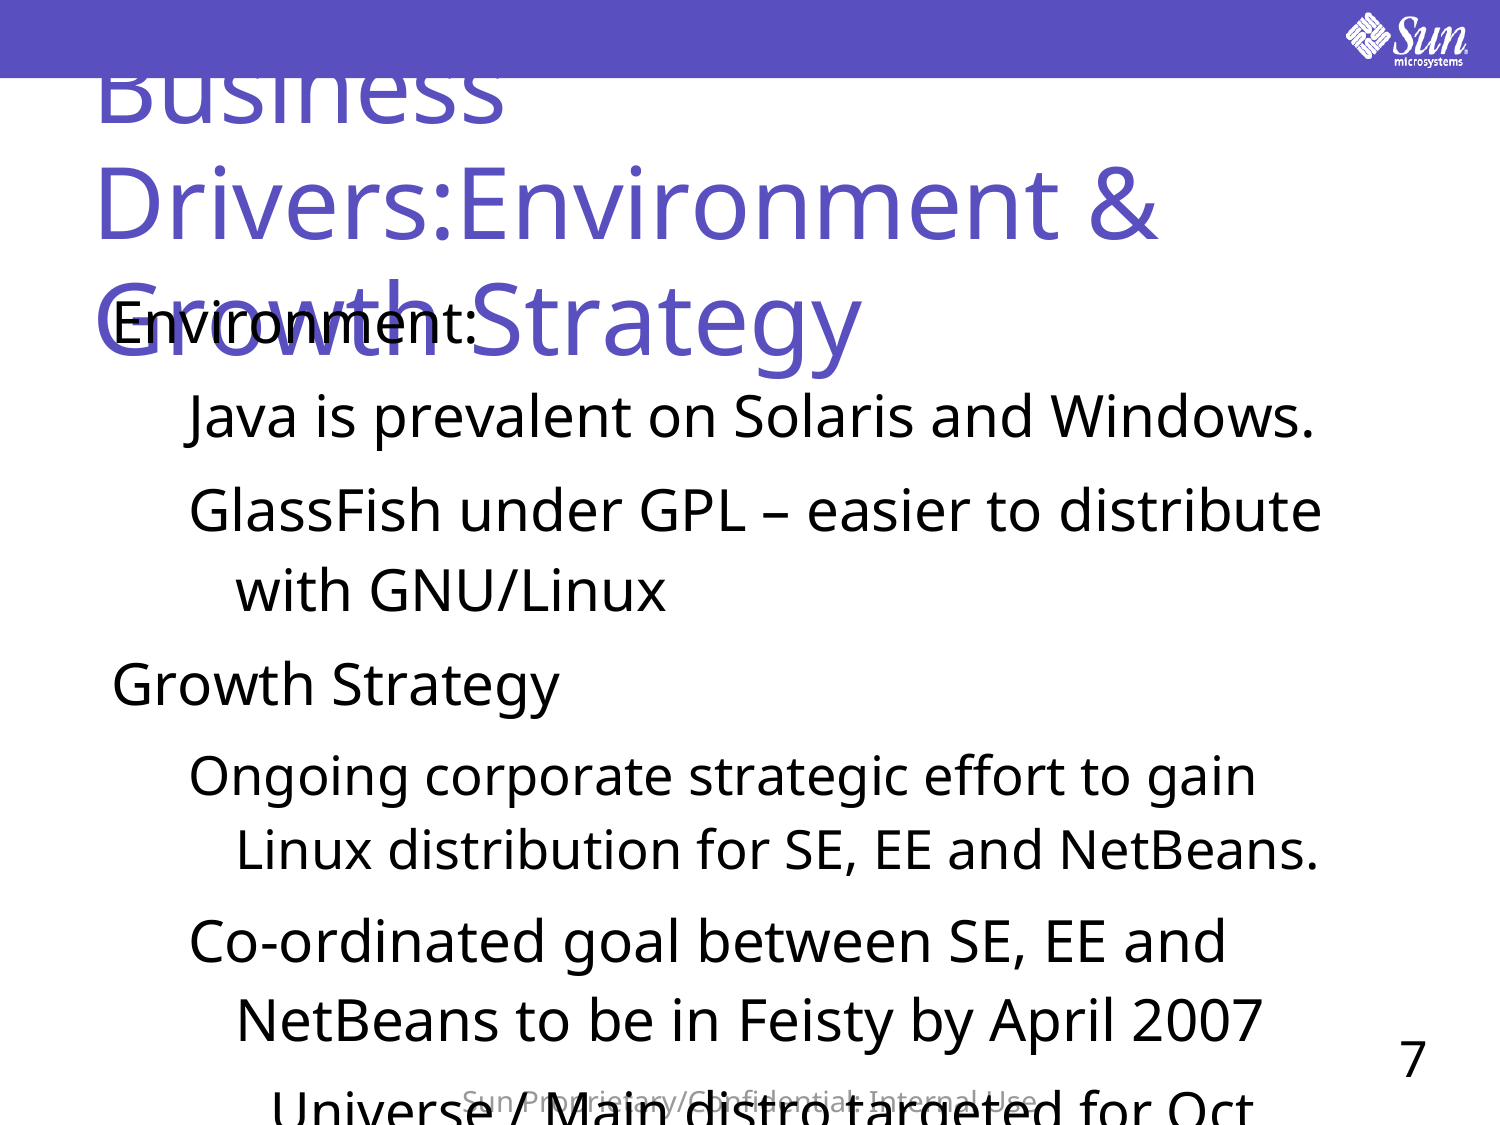

# Business Drivers:Environment & Growth Strategy
Environment:
Java is prevalent on Solaris and Windows.
GlassFish under GPL – easier to distribute with GNU/Linux
Growth Strategy
Ongoing corporate strategic effort to gain Linux distribution for SE, EE and NetBeans.
Co-ordinated goal between SE, EE and NetBeans to be in Feisty by April 2007
Universe / Main distro targeted for Oct 2007